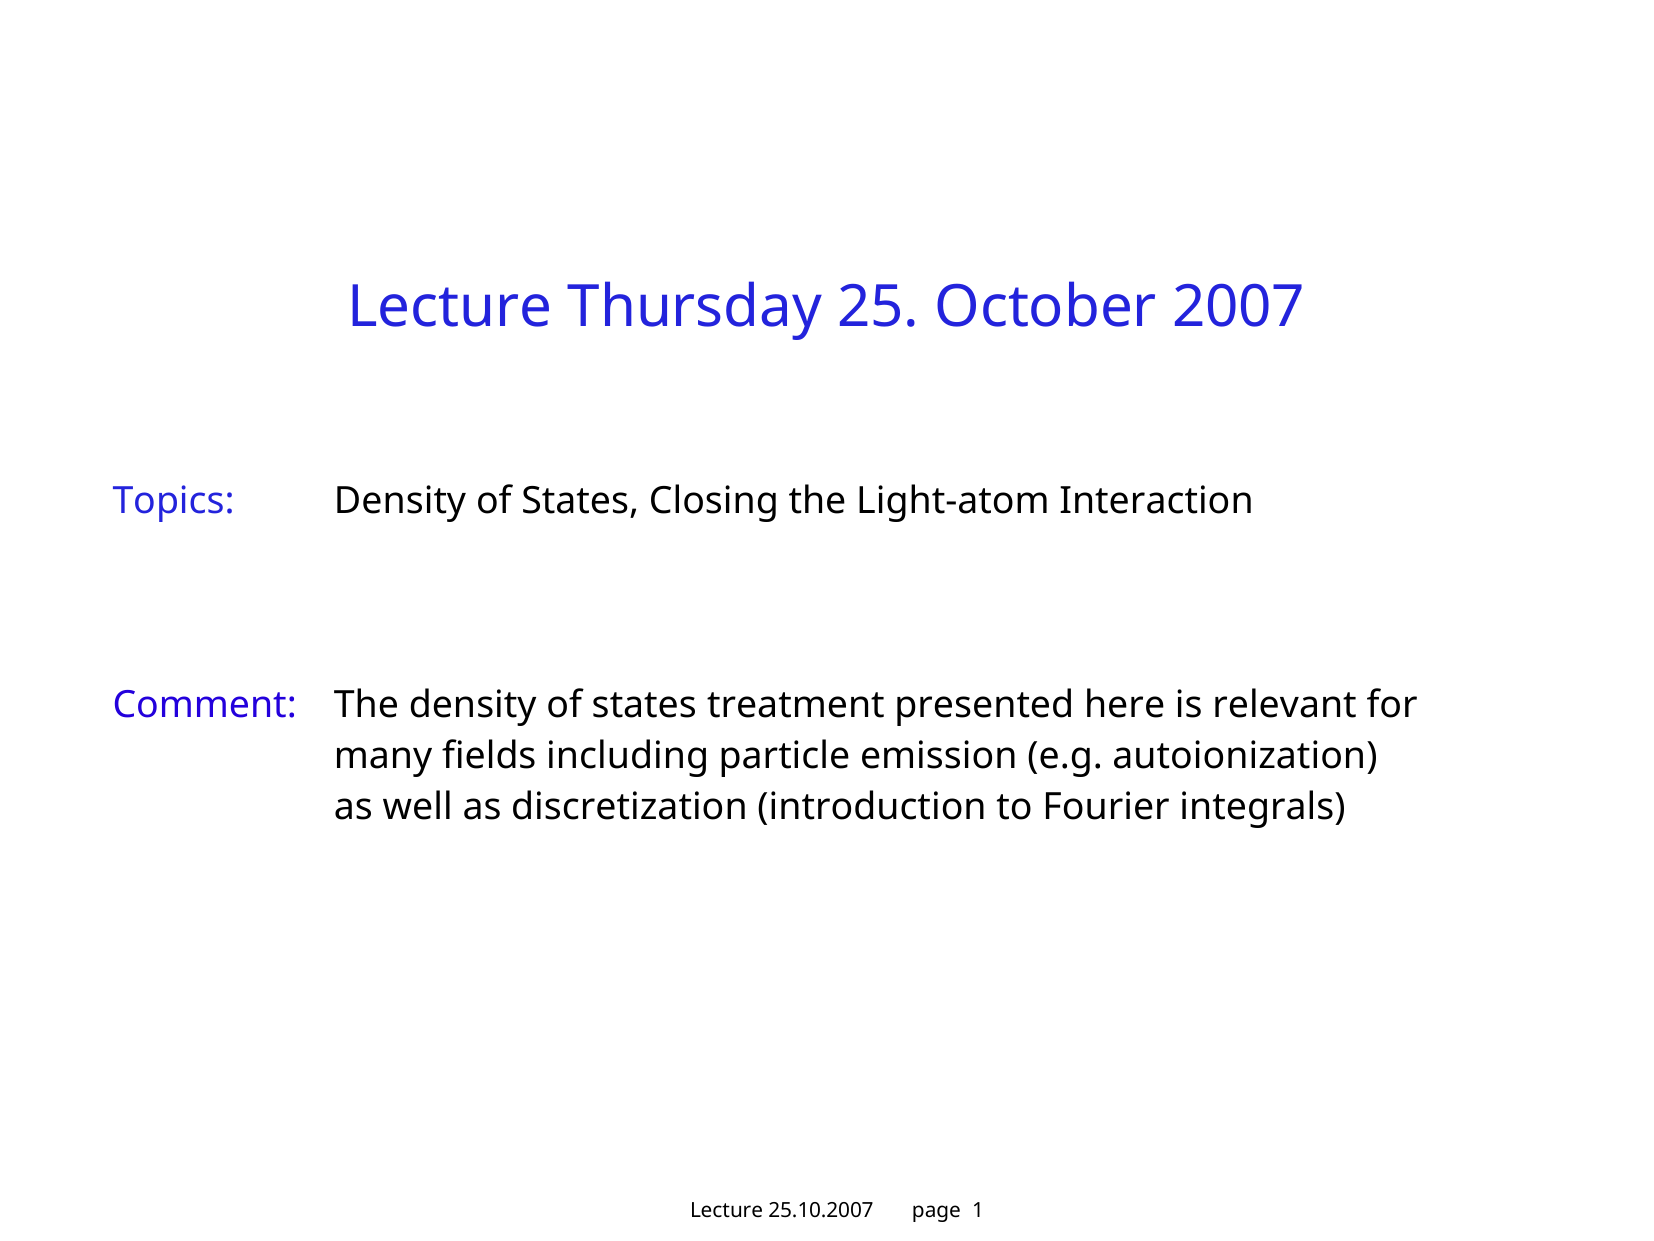

Lecture Thursday 25. October 2007
Topics:		Density of States, Closing the Light-atom Interaction
Comment:	The density of states treatment presented here is relevant for
			many fields including particle emission (e.g. autoionization)
			as well as discretization (introduction to Fourier integrals)